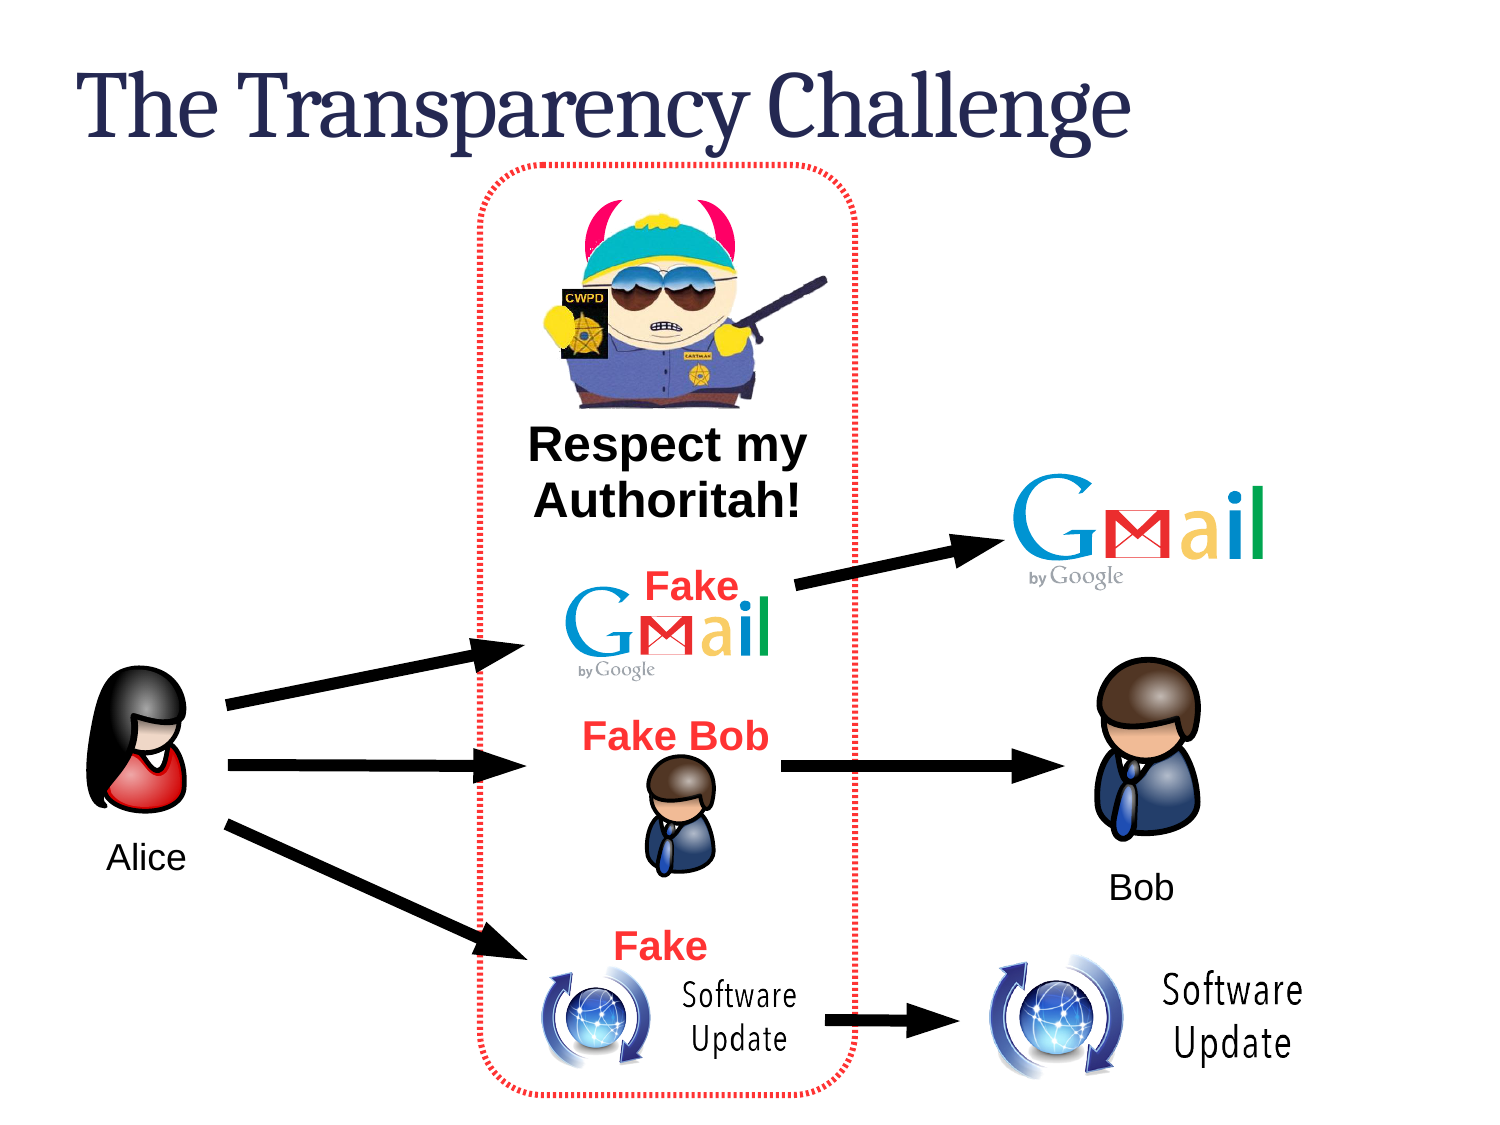

# The Transparency Challenge
Respect my Authoritah!
Fake
Bob
Alice
Fake Bob
Fake